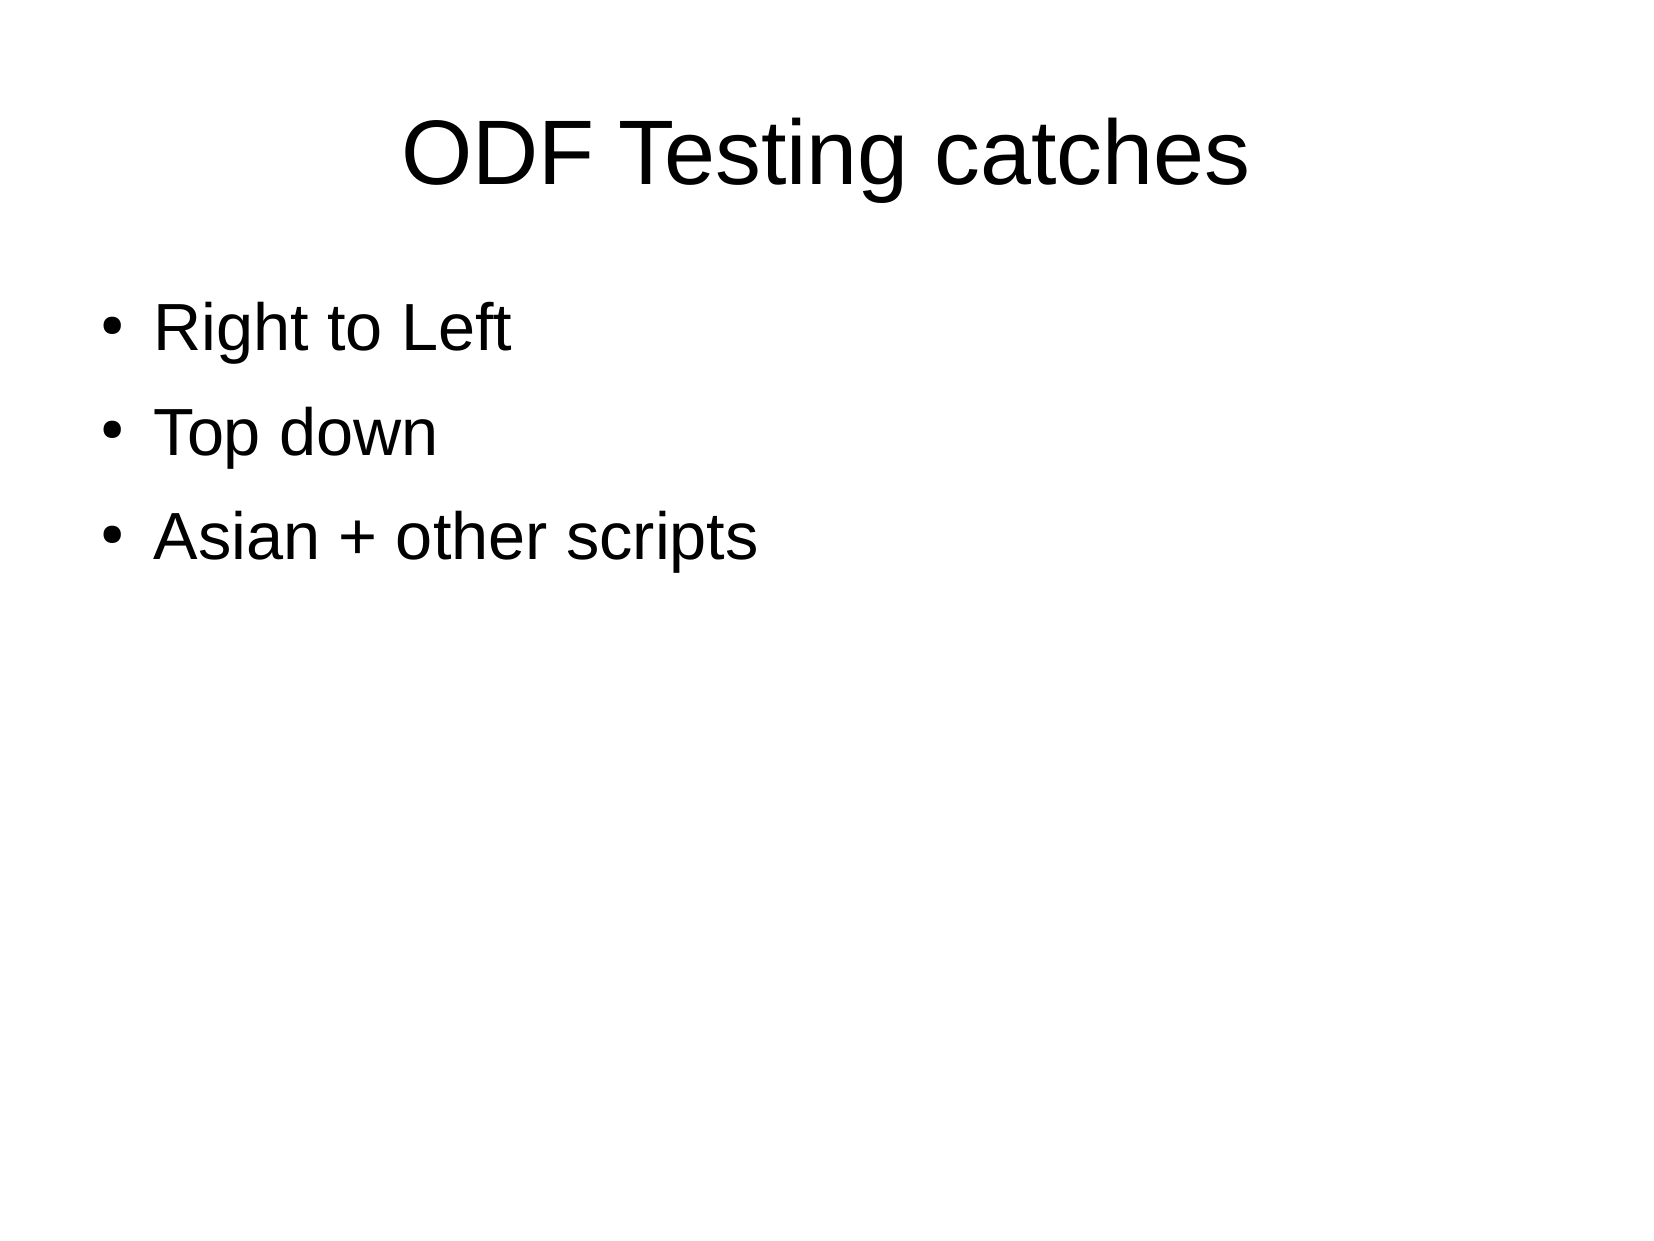

# ODF Testing catches
Right to Left
Top down
Asian + other scripts